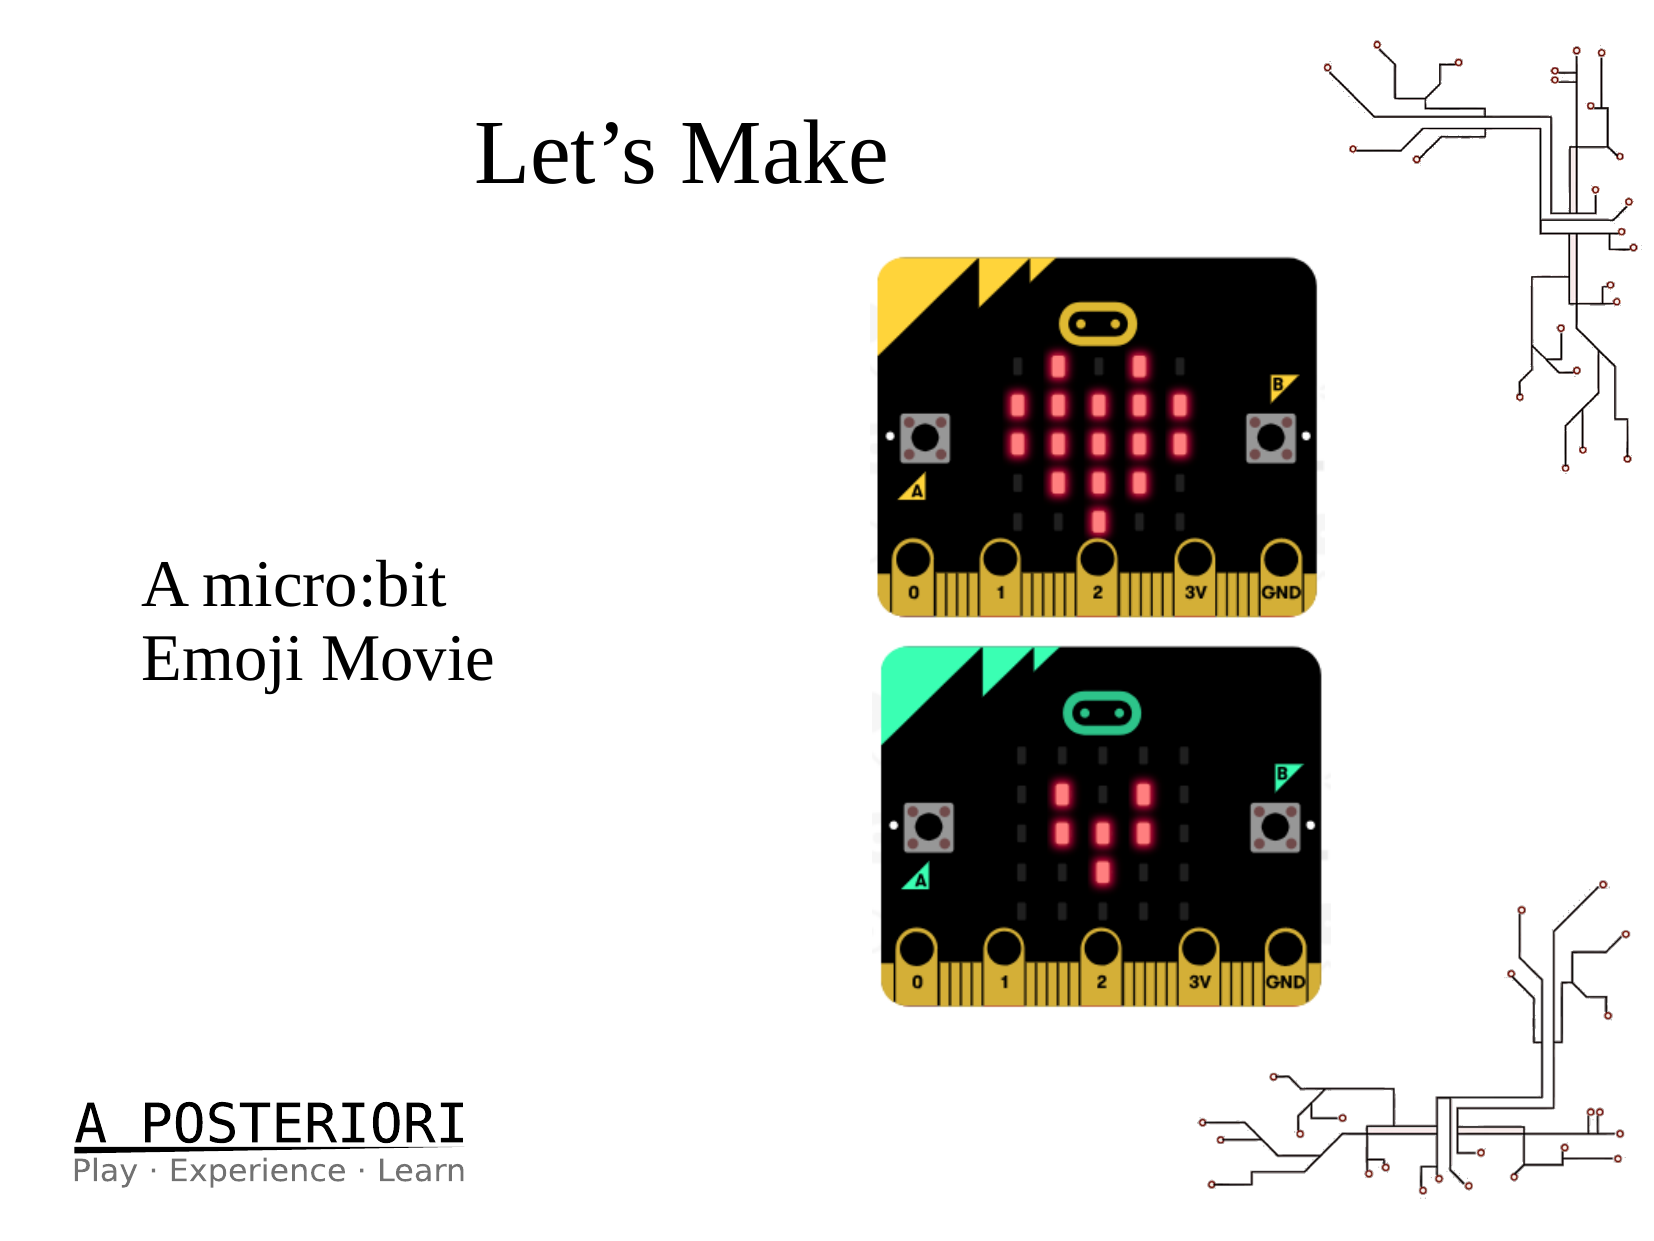

# Let’s Make
A micro:bit
Emoji Movie